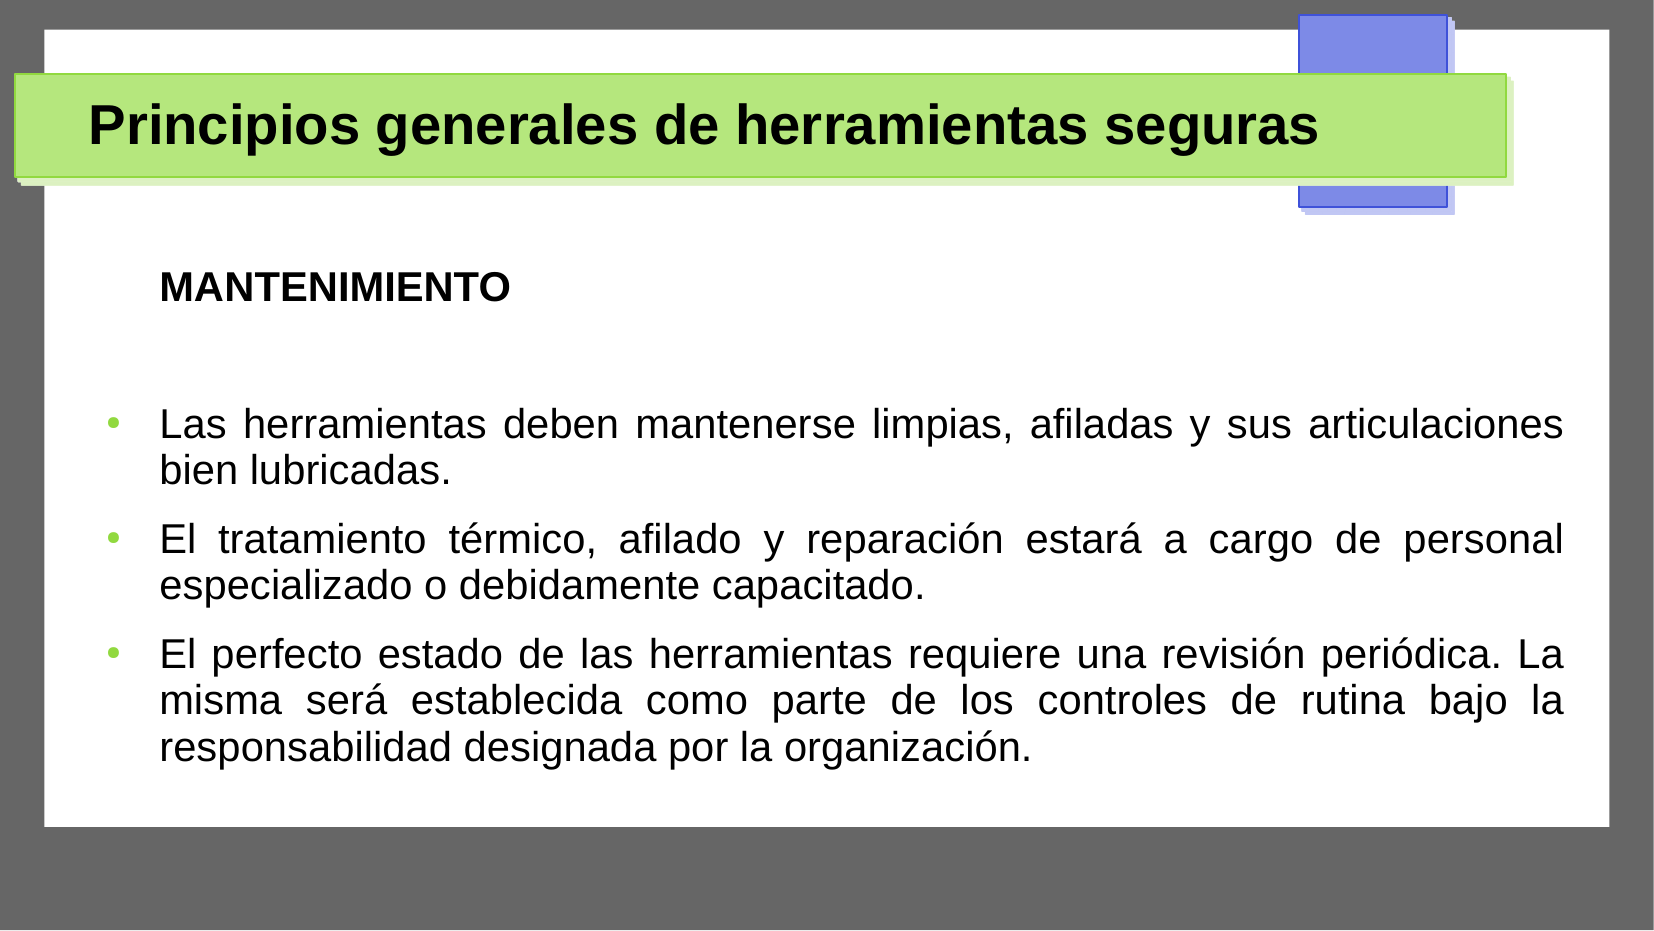

# Principios generales de herramientas seguras
MANTENIMIENTO
Las herramientas deben mantenerse limpias, afiladas y sus articulaciones bien lubricadas.
El tratamiento térmico, afilado y reparación estará a cargo de personal especializado o debidamente capacitado.
El perfecto estado de las herramientas requiere una revisión periódica. La misma será establecida como parte de los controles de rutina bajo la responsabilidad designada por la organización.